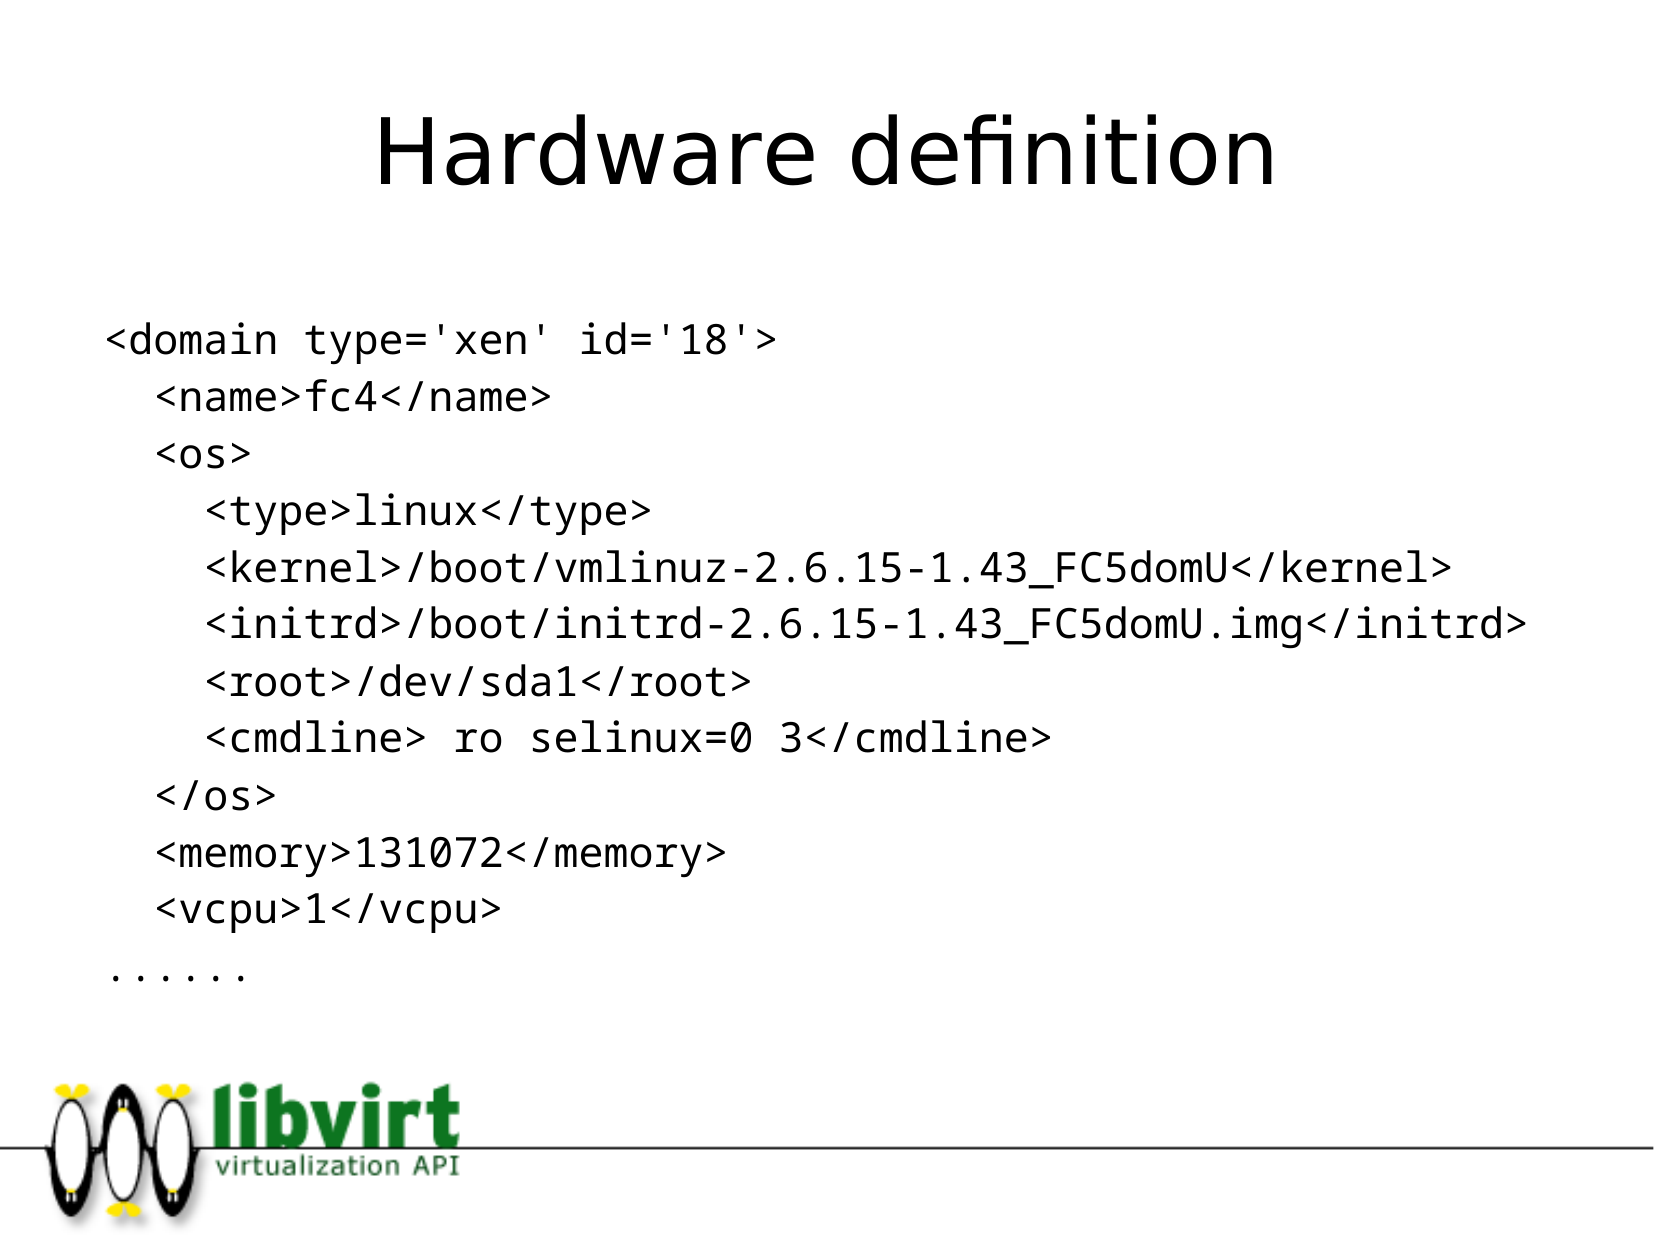

# Hardware definition
<domain type='xen' id='18'>
 <name>fc4</name>
 <os>
 <type>linux</type>
 <kernel>/boot/vmlinuz-2.6.15-1.43_FC5domU</kernel>
 <initrd>/boot/initrd-2.6.15-1.43_FC5domU.img</initrd>
 <root>/dev/sda1</root>
 <cmdline> ro selinux=0 3</cmdline>
 </os>
 <memory>131072</memory>
 <vcpu>1</vcpu>
......